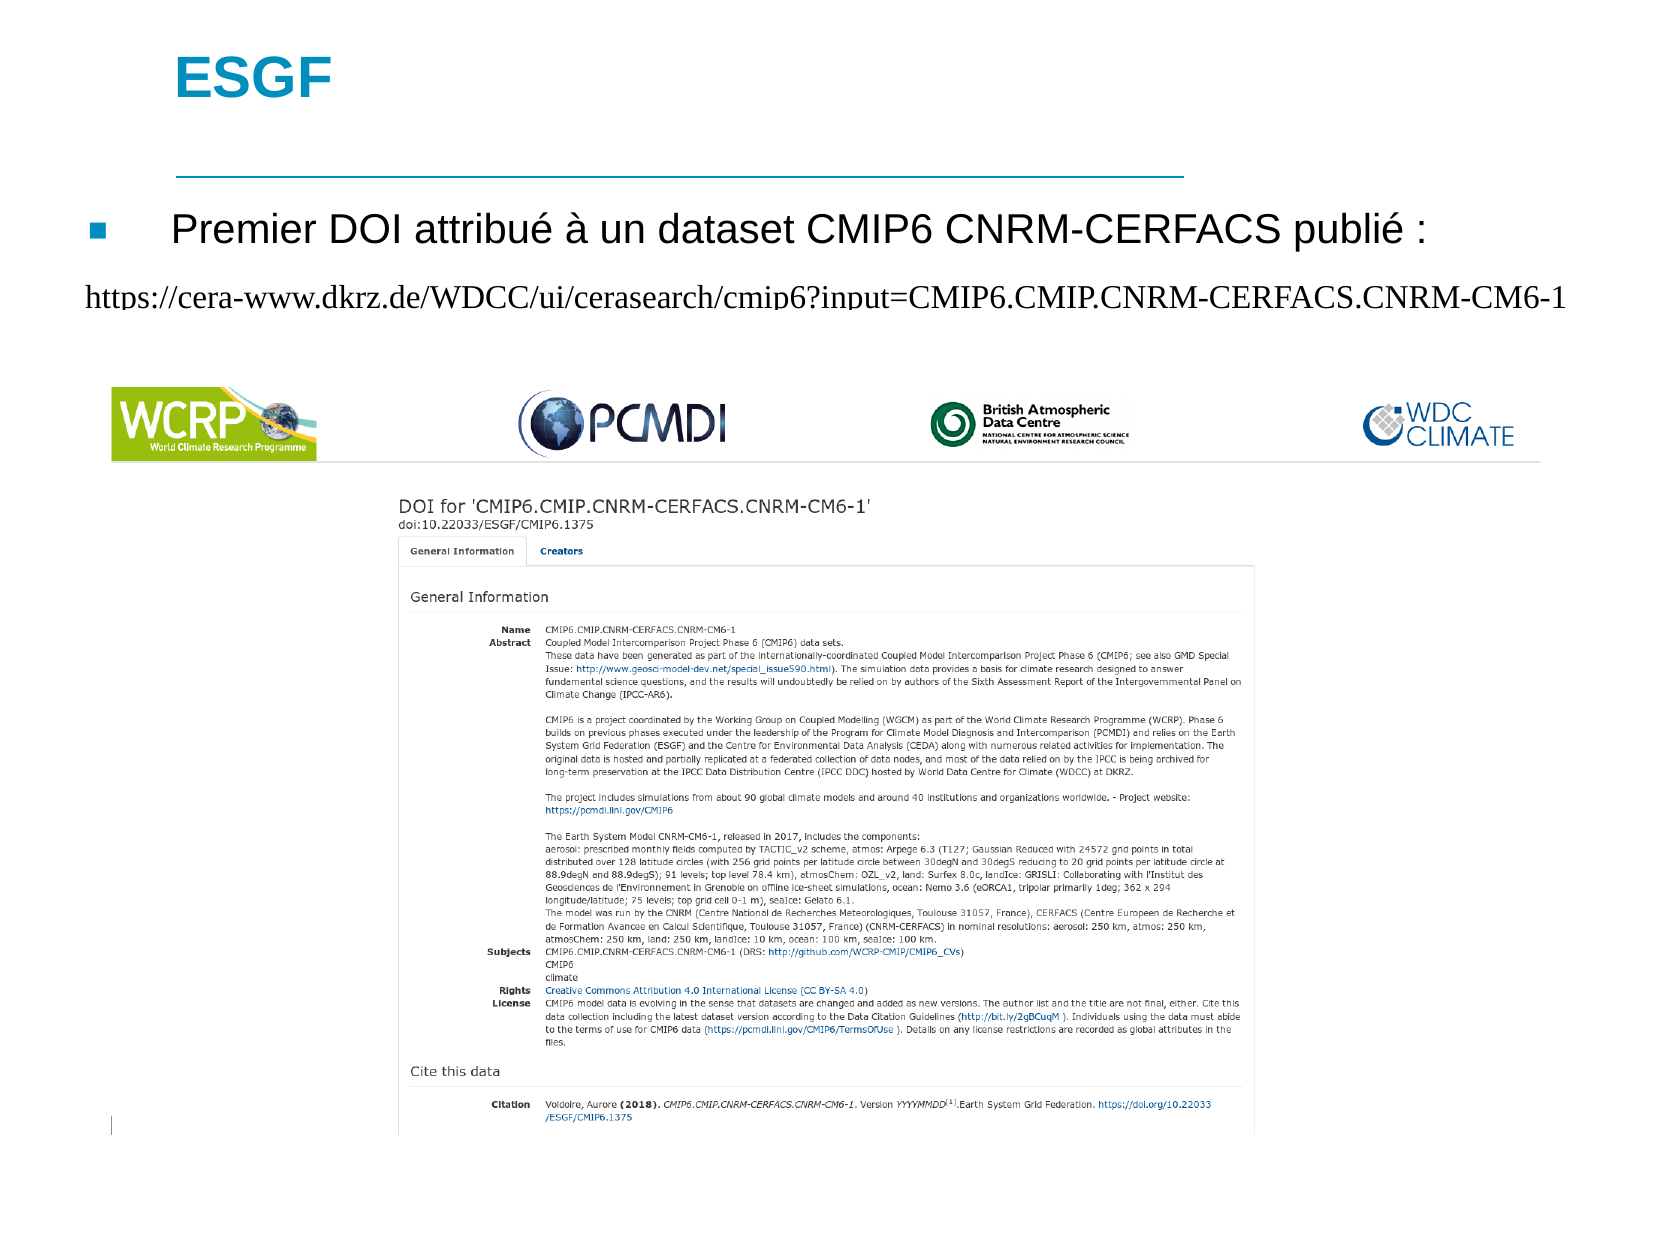

# ESGF
Premier DOI attribué à un dataset CMIP6 CNRM-CERFACS publié :
https://cera-www.dkrz.de/WDCC/ui/cerasearch/cmip6?input=CMIP6.CMIP.CNRM-CERFACS.CNRM-CM6-1
CMIP6-Tech - 10 Juillet 2018